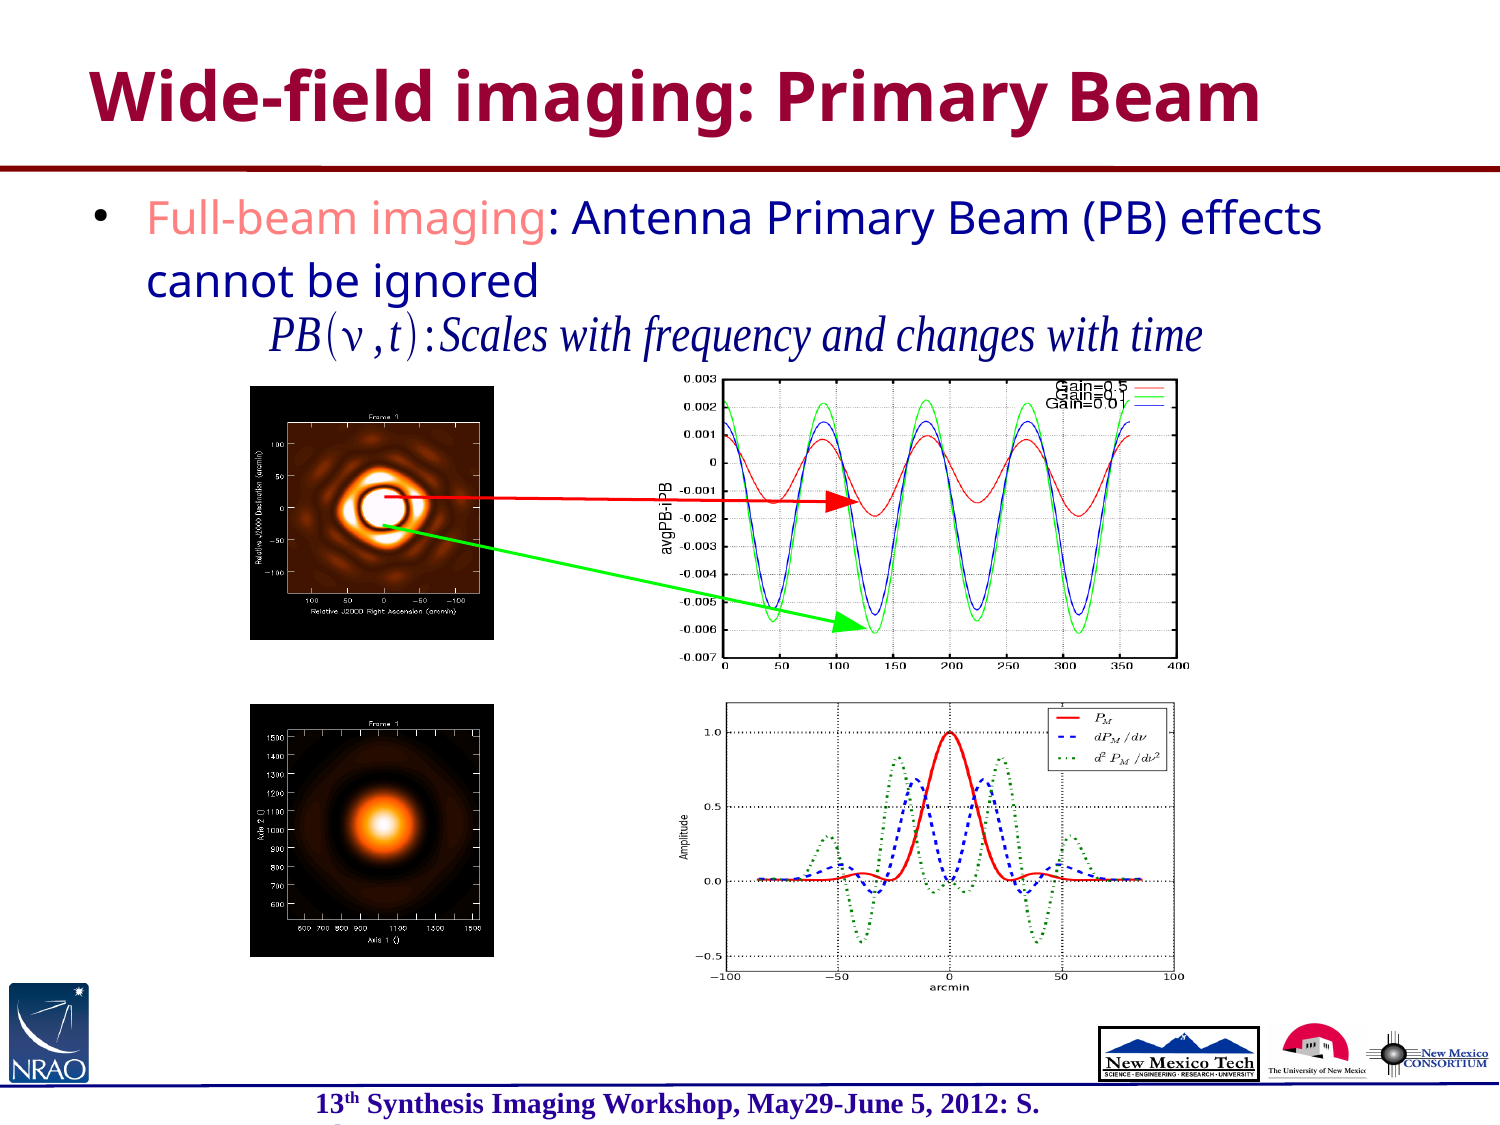

Wide-field imaging: Primary Beam
# Full-beam imaging: Antenna Primary Beam (PB) effects cannot be ignored